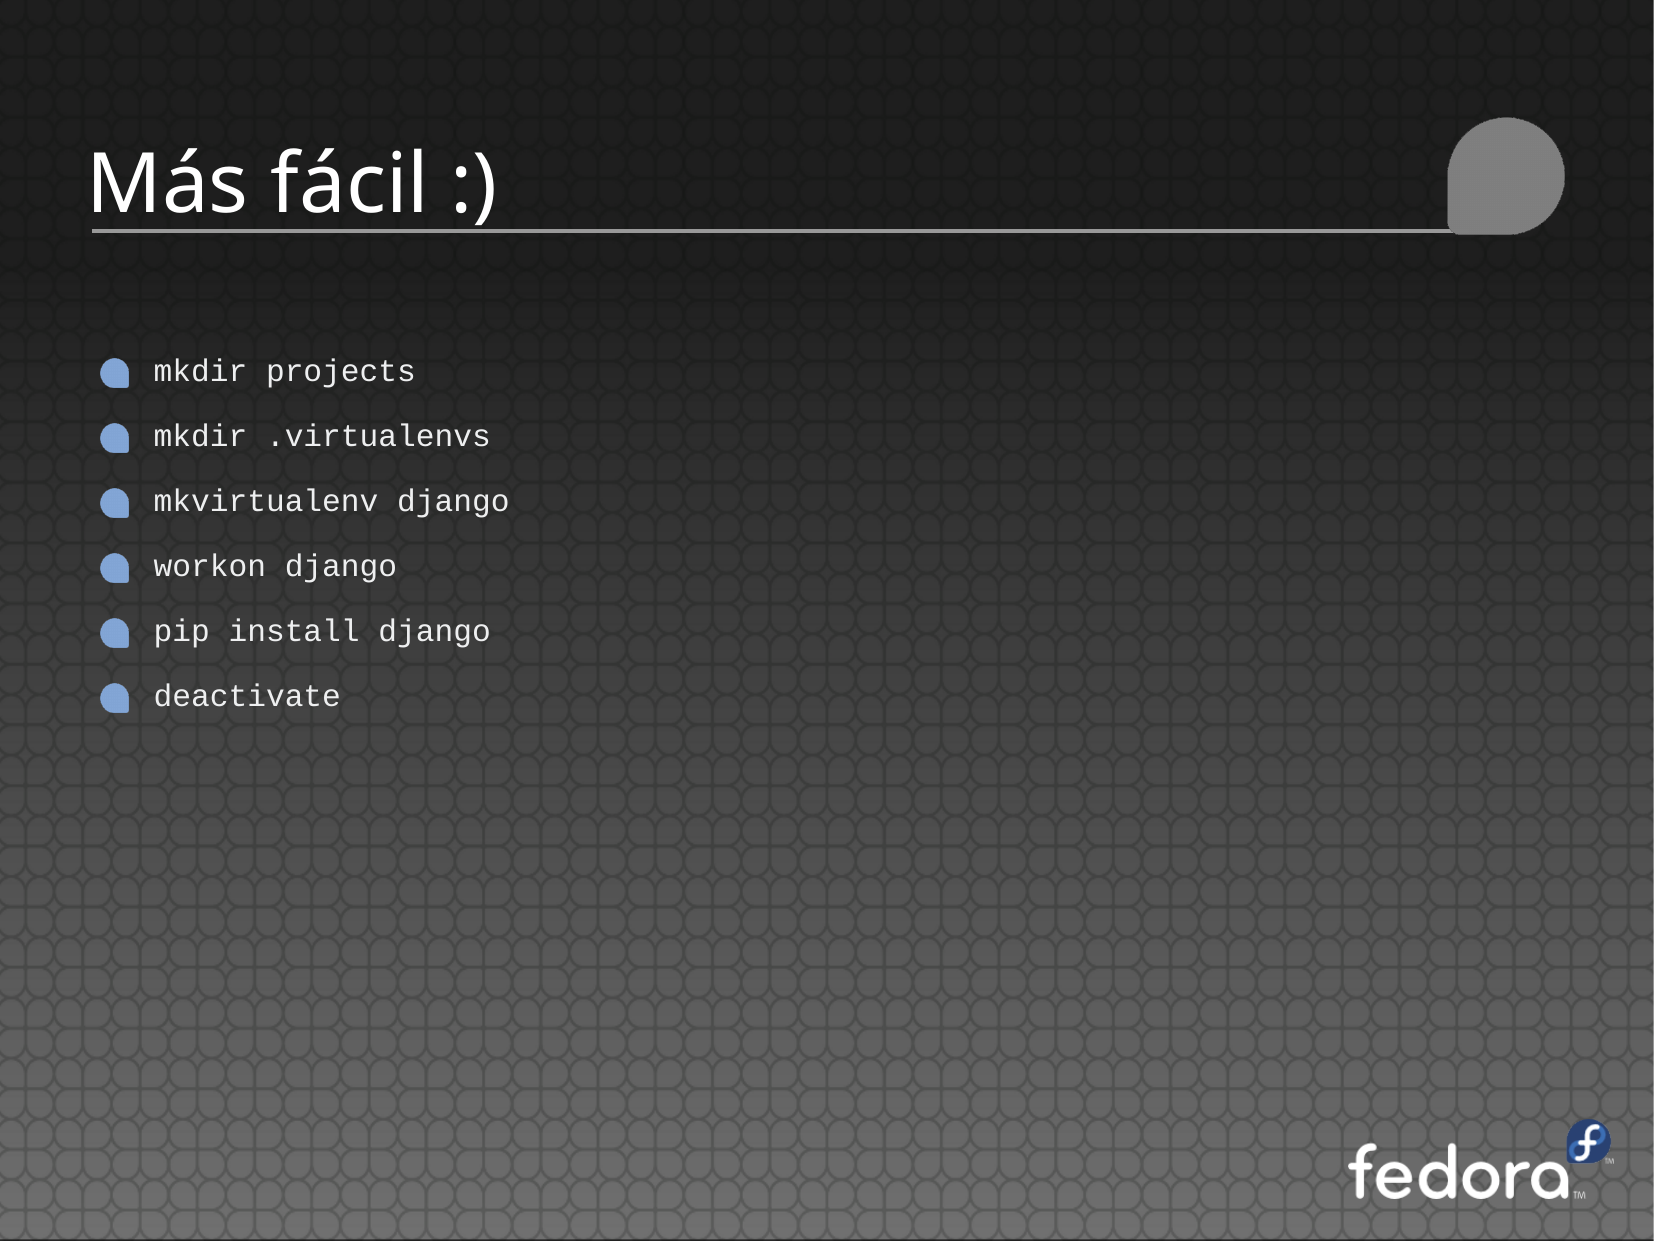

# Más fácil :)
mkdir projects
mkdir .virtualenvs
mkvirtualenv django
workon django
pip install django
deactivate